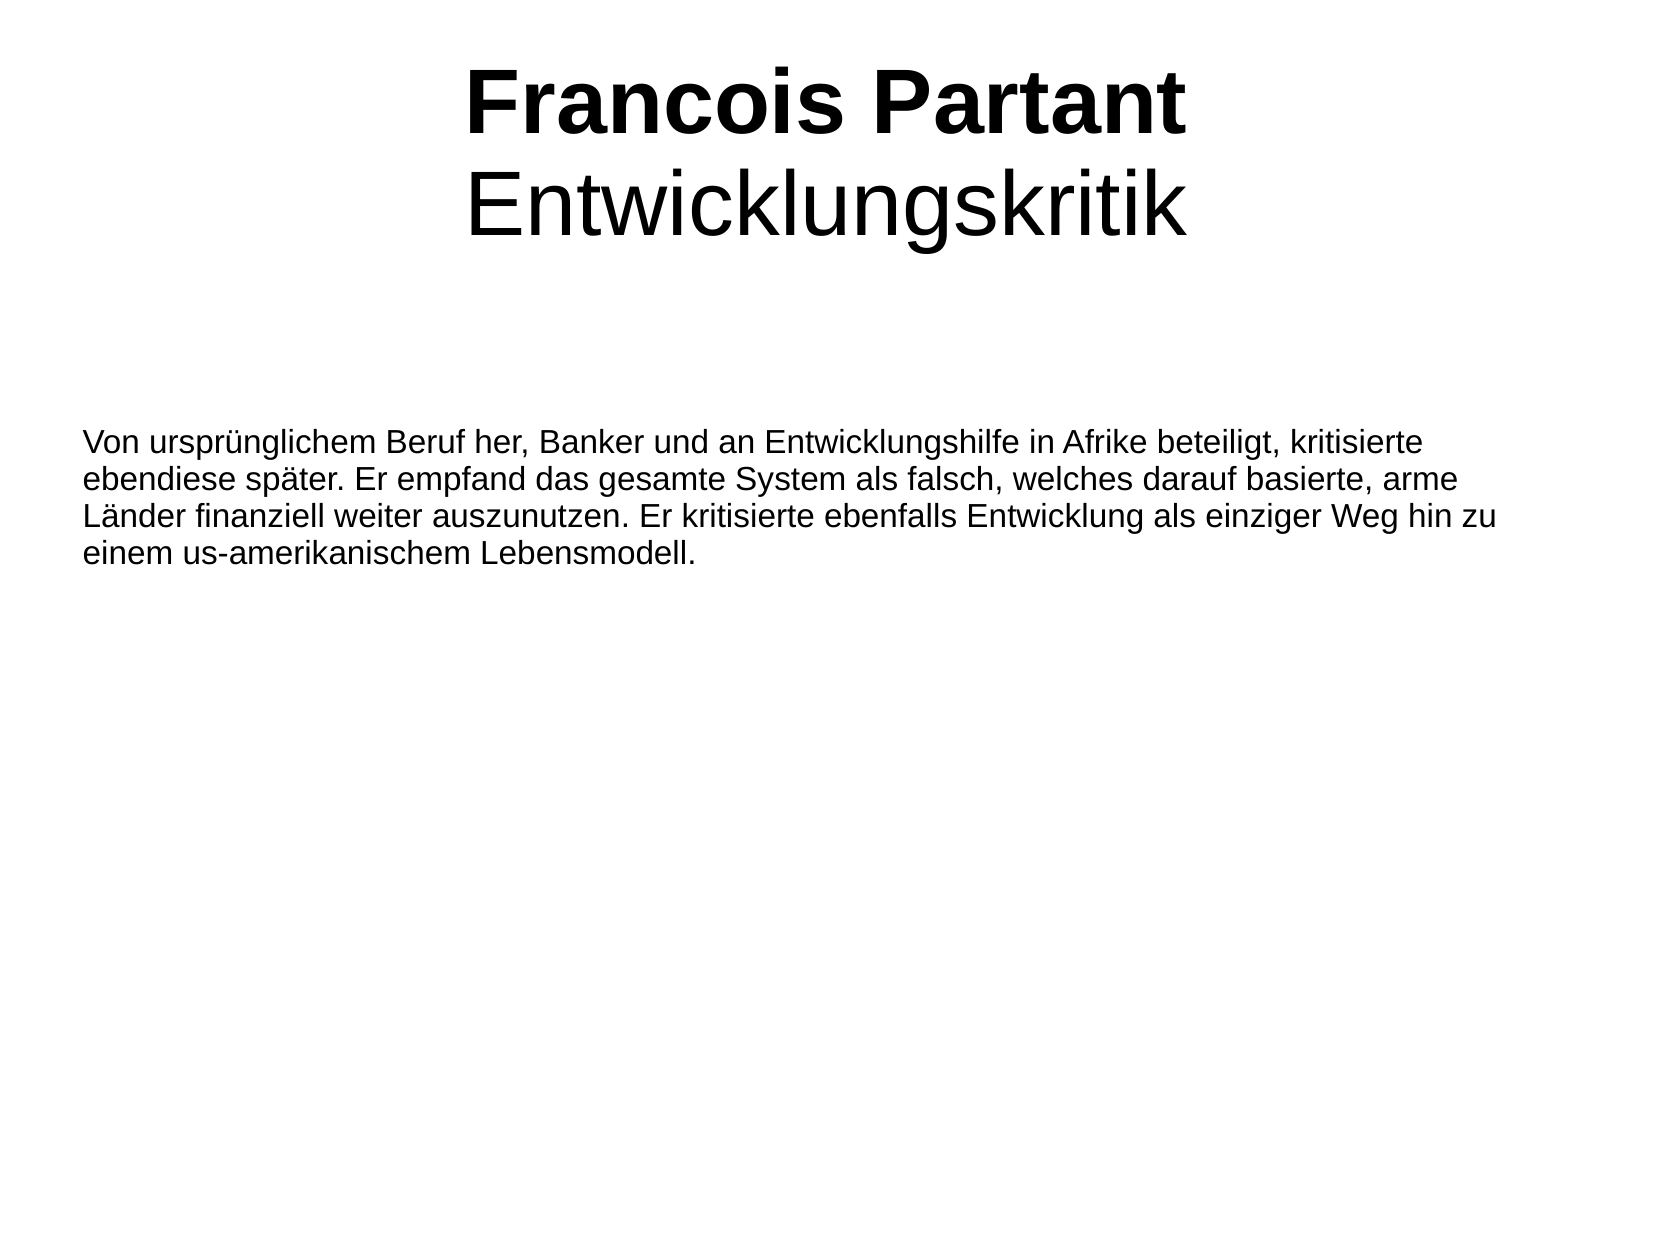

# Francois Partant Entwicklungskritik
Von ursprünglichem Beruf her, Banker und an Entwicklungshilfe in Afrike beteiligt, kritisierte ebendiese später. Er empfand das gesamte System als falsch, welches darauf basierte, arme Länder finanziell weiter auszunutzen. Er kritisierte ebenfalls Entwicklung als einziger Weg hin zu einem us-amerikanischem Lebensmodell.